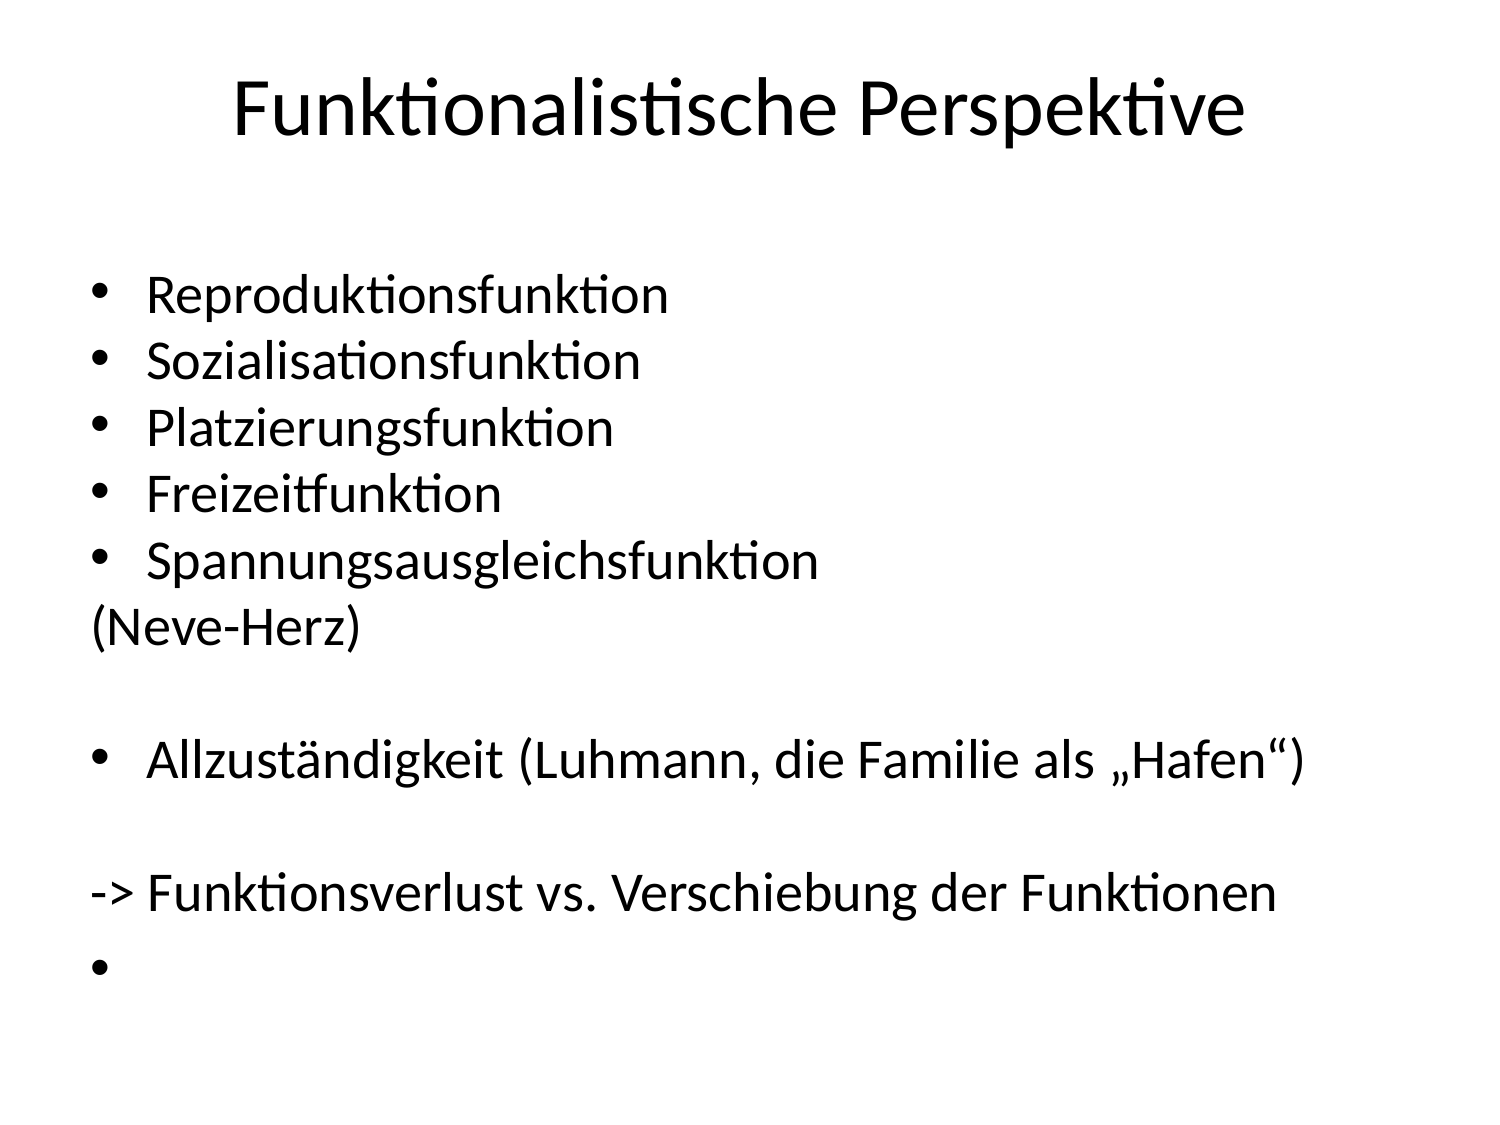

# Funktionalistische Perspektive
Reproduktionsfunktion
Sozialisationsfunktion
Platzierungsfunktion
Freizeitfunktion
Spannungsausgleichsfunktion
(Neve-Herz)
Allzuständigkeit (Luhmann, die Familie als „Hafen“)
-> Funktionsverlust vs. Verschiebung der Funktionen